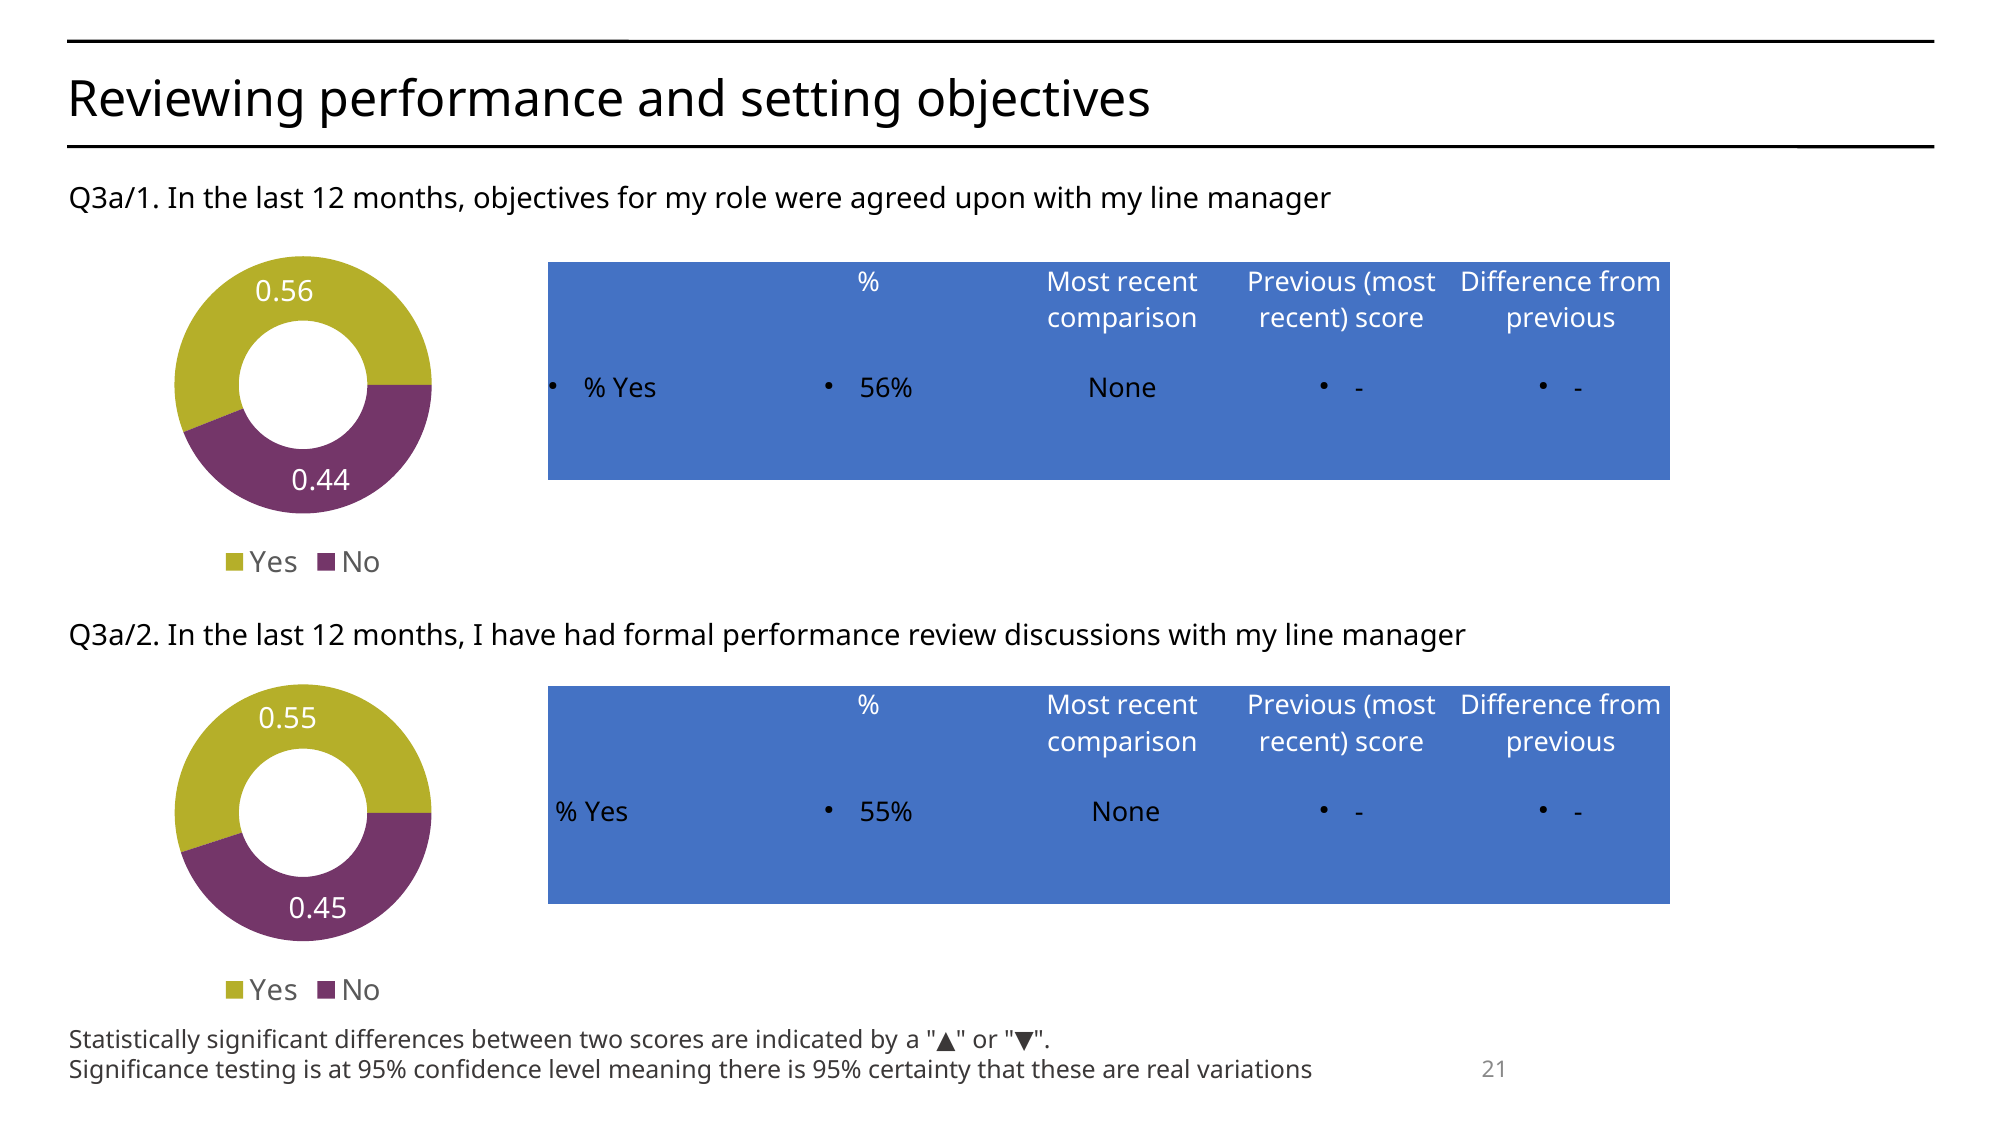

# Reviewing performance and setting objectives
Q3a/1. In the last 12 months, objectives for my role were agreed upon with my line manager
### Chart
| Category | x |
|---|---|
| Yes | 0.56 |
| No | 0.44 || | % | | Most recent comparison | Previous (most recent) score | Difference from previous |
| --- | --- | --- | --- | --- | --- |
| % Yes | 56% | | None | - | - |
Q3a/2. In the last 12 months, I have had formal performance review discussions with my line manager
### Chart
| Category | x |
|---|---|
| Yes | 0.55 |
| No | 0.45 || | % | | Most recent comparison | Previous (most recent) score | Difference from previous |
| --- | --- | --- | --- | --- | --- |
| % Yes | 55% | | None | - | - |
Statistically significant differences between two scores are indicated by a "▲" or "▼".
Significance testing is at 95% confidence level meaning there is 95% certainty that these are real variations
6